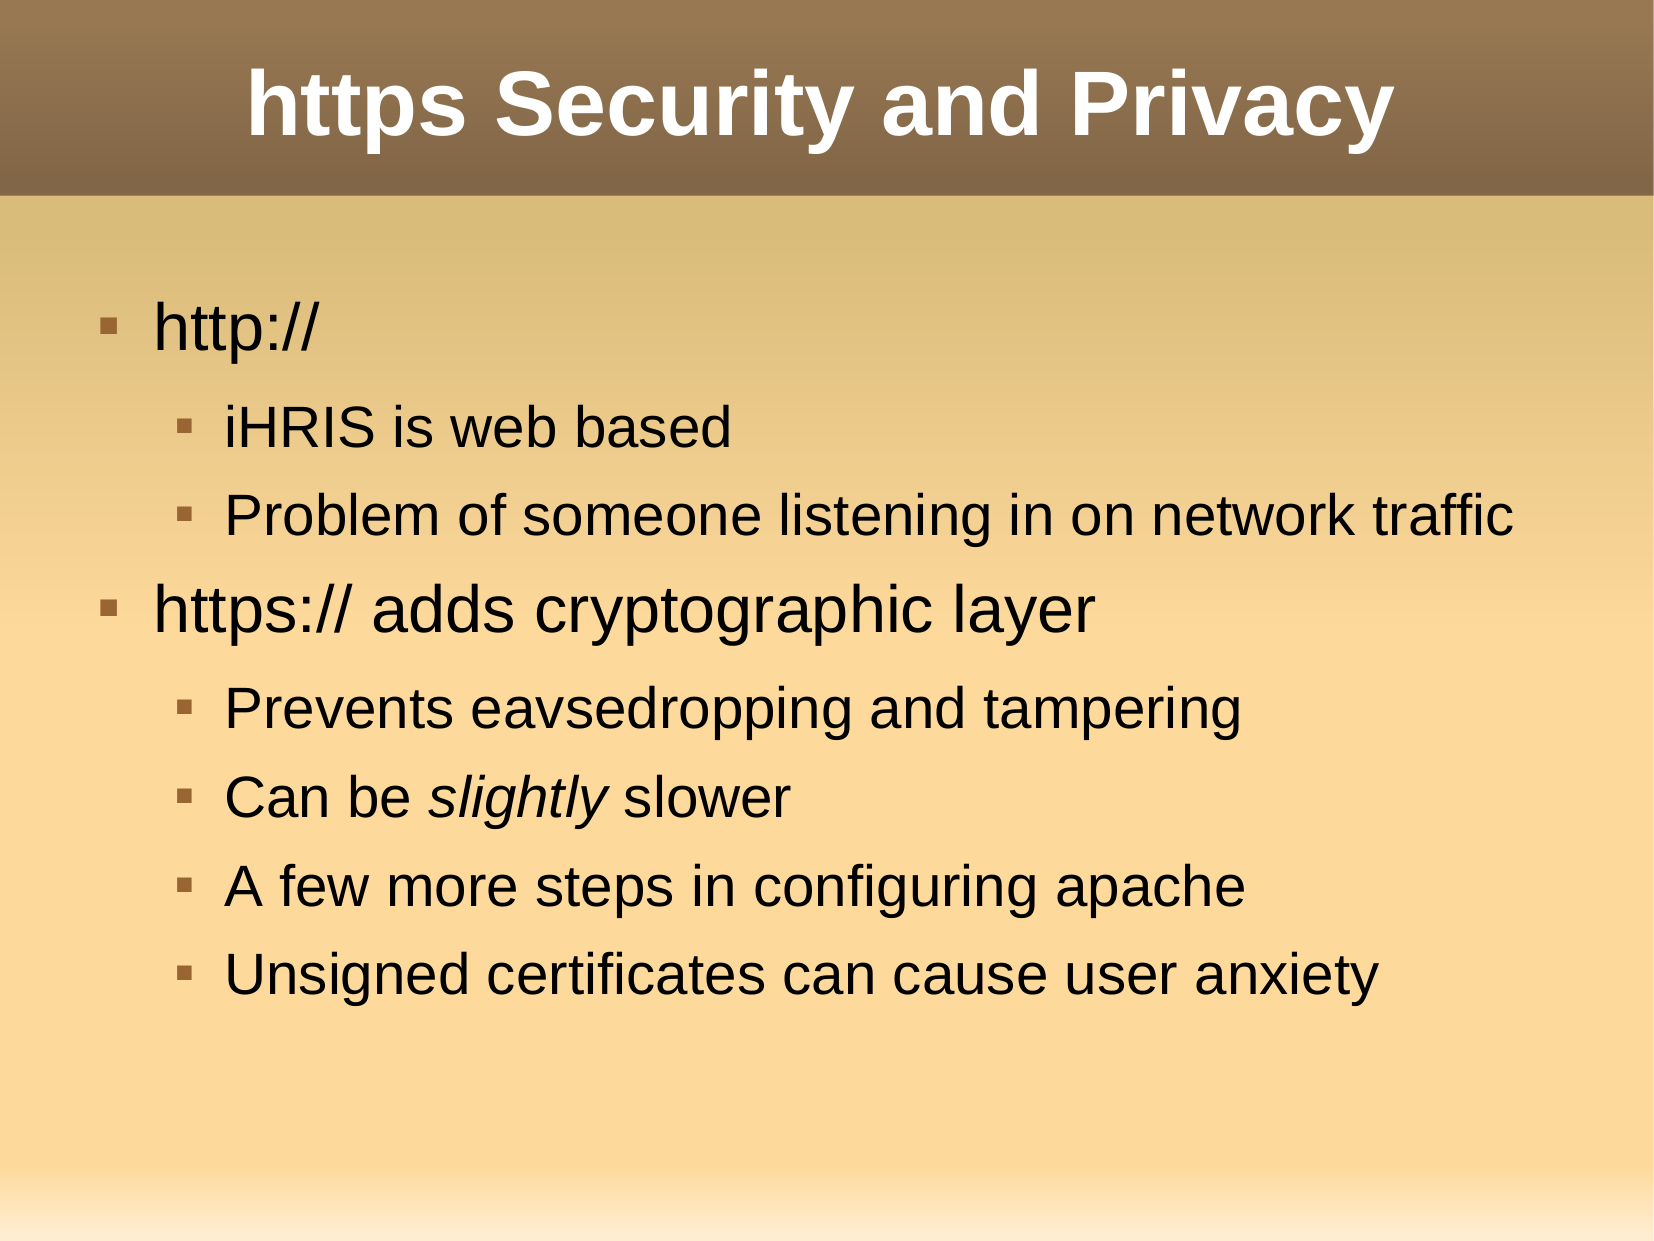

# https Security and Privacy
http://
iHRIS is web based
Problem of someone listening in on network traffic
https:// adds cryptographic layer
Prevents eavsedropping and tampering
Can be slightly slower
A few more steps in configuring apache
Unsigned certificates can cause user anxiety